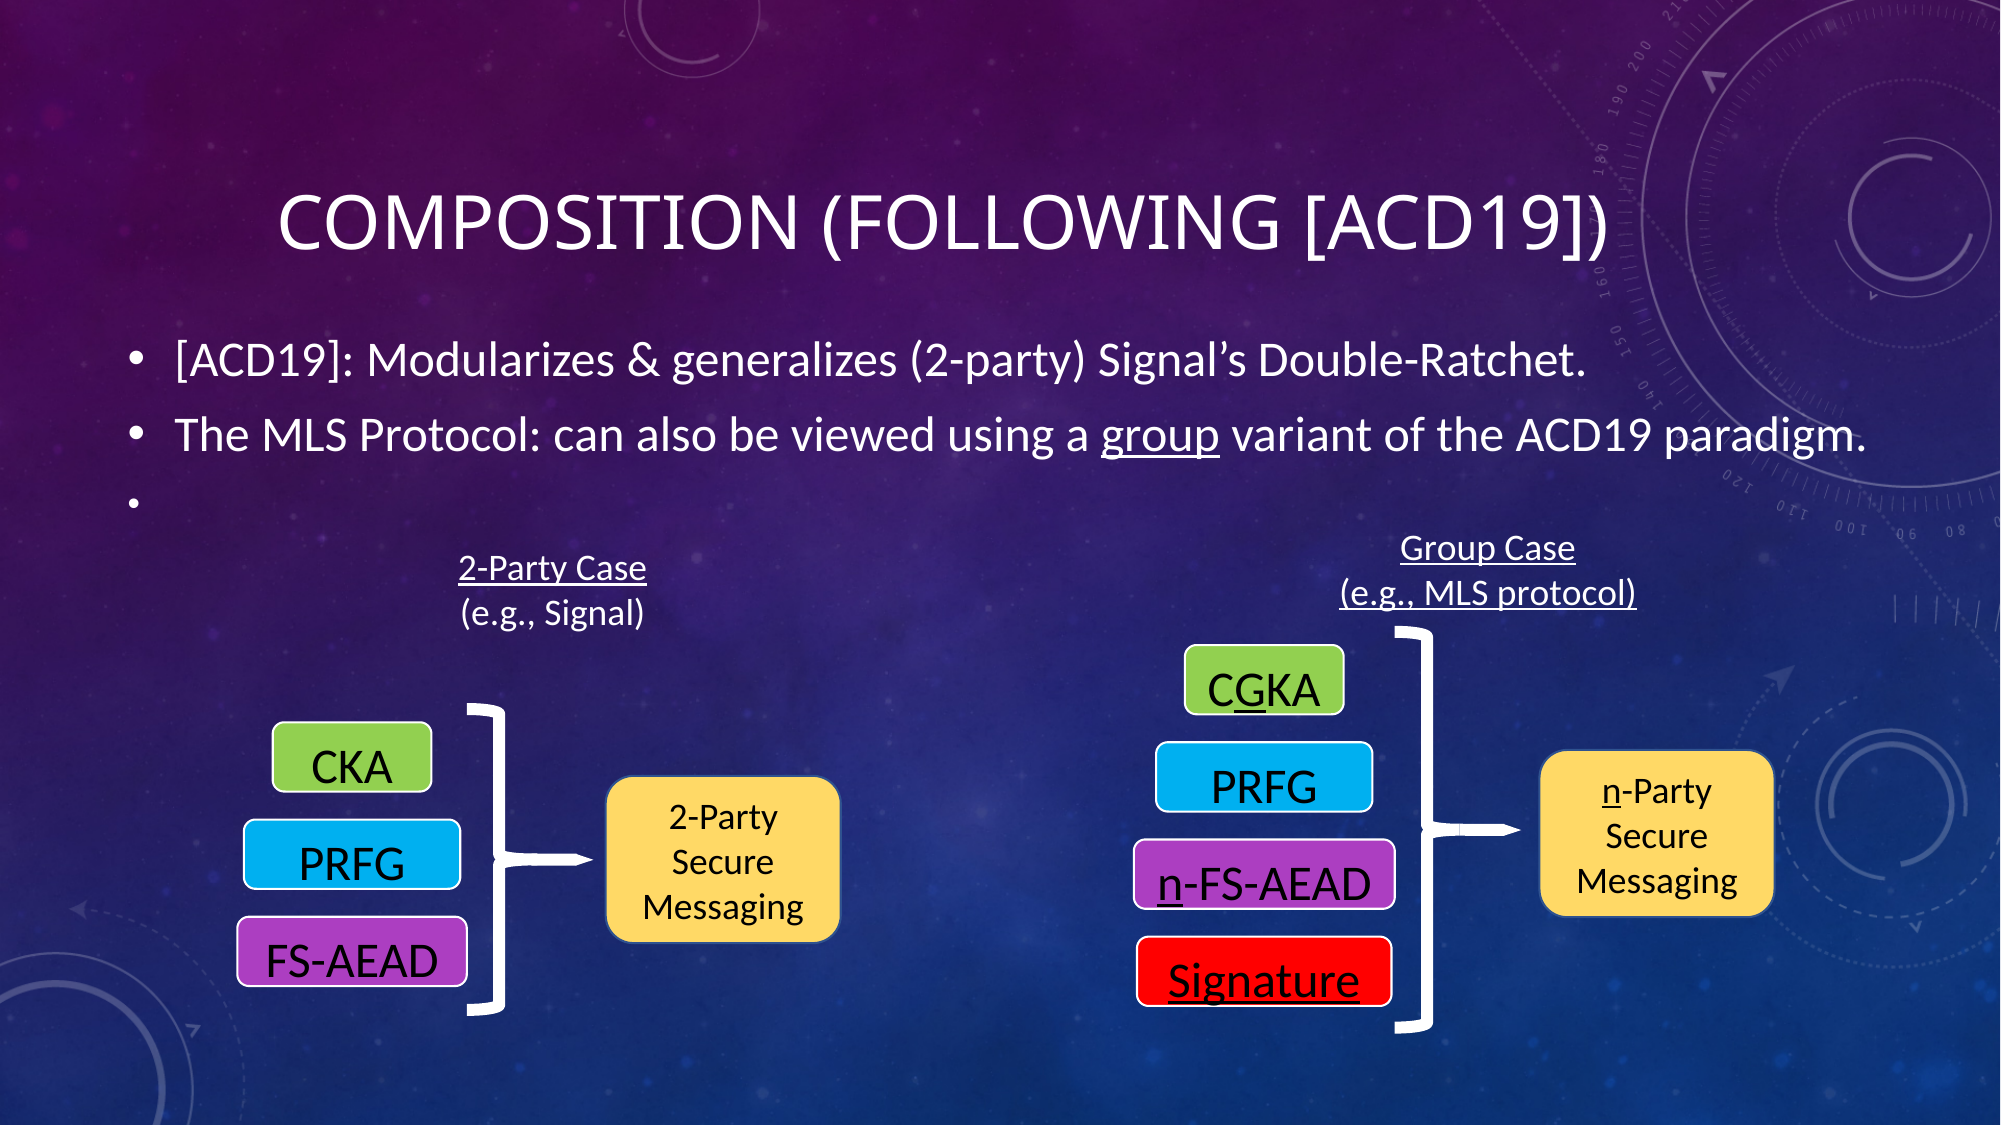

# Composition (following [ACD19])
[ACD19]: Modularizes & generalizes (2-party) Signal’s Double-Ratchet.
The MLS Protocol: can also be viewed using a group variant of the ACD19 paradigm.
Group Case
(e.g., MLS protocol)
CGKA
PRFG
n-Party Secure Messaging
n-FS-AEAD
Signature
2-Party Case
(e.g., Signal)
CKA
2-Party Secure Messaging
PRFG
FS-AEAD